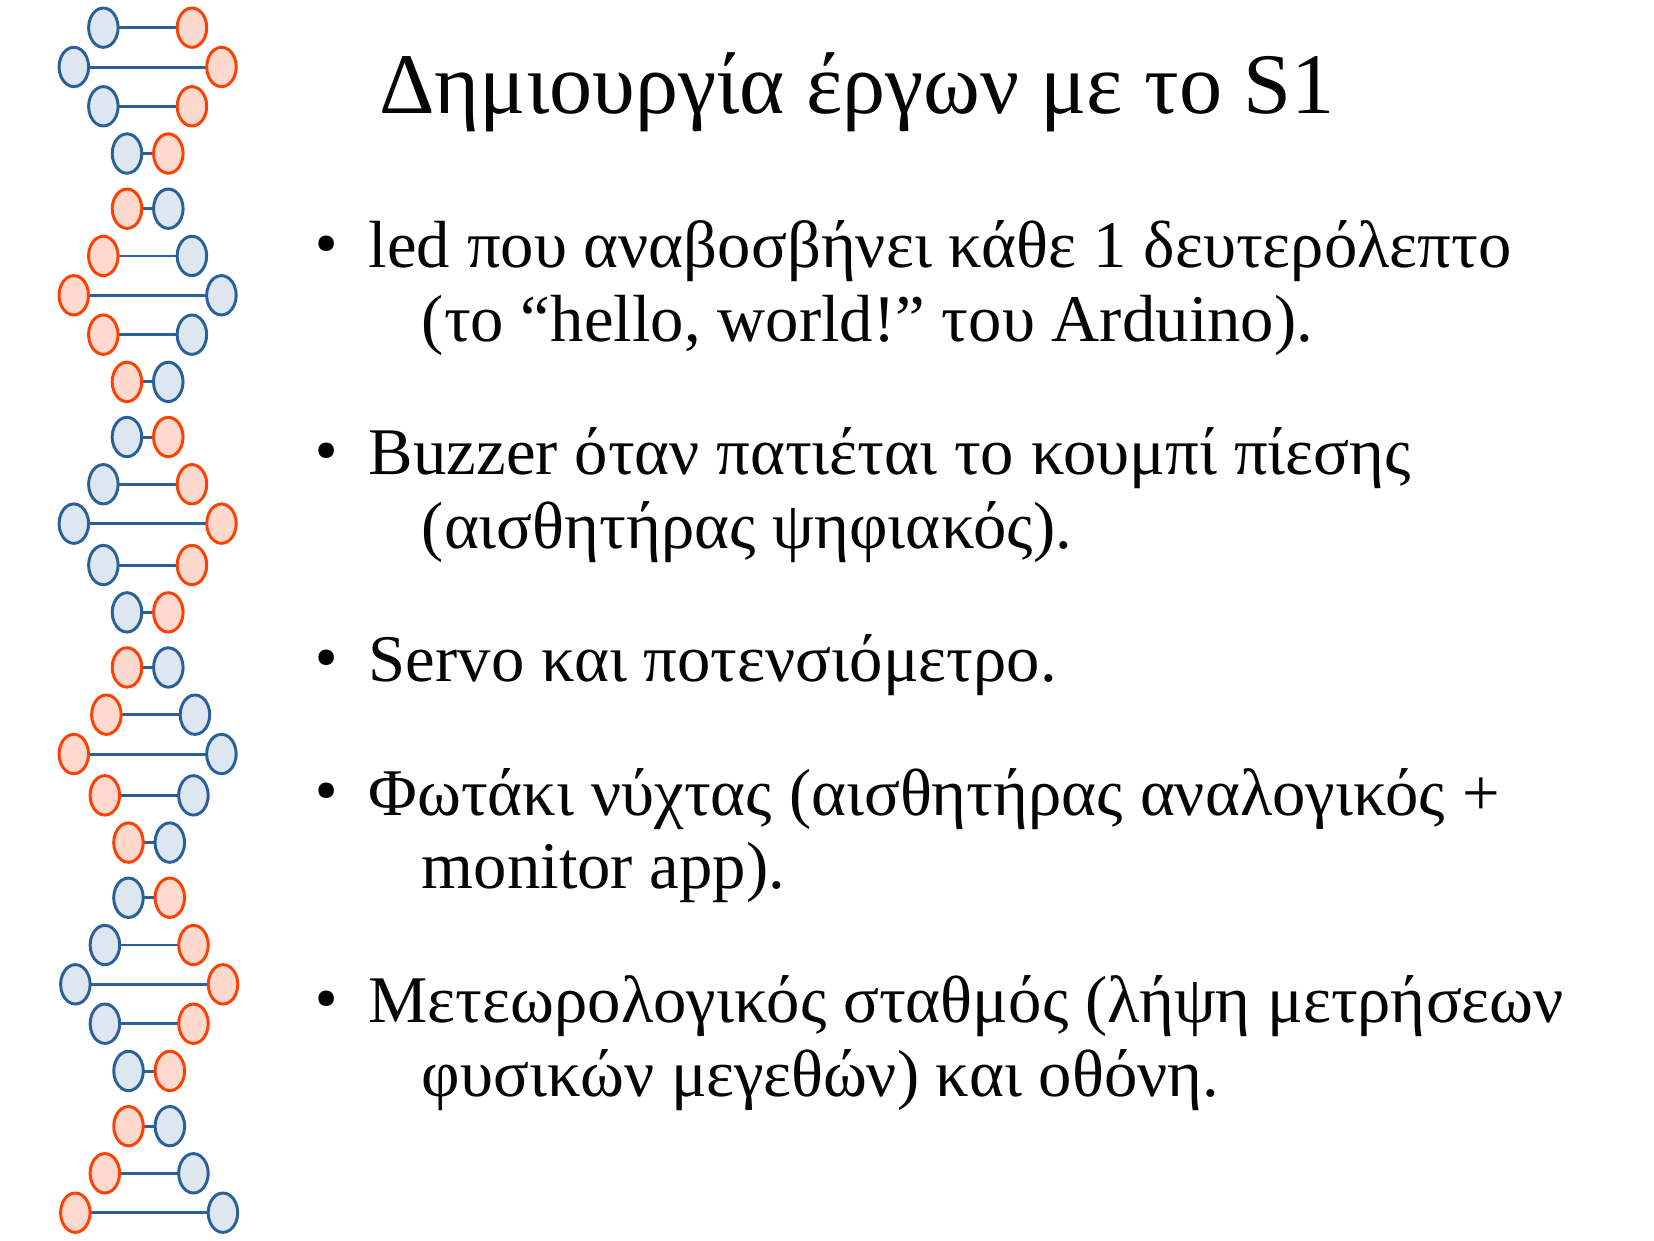

# Δημιουργία έργων με το S1
led που αναβοσβήνει κάθε 1 δευτερόλεπτο (το “hello, world!” του Arduino).
Buzzer όταν πατιέται το κουμπί πίεσης (αισθητήρας ψηφιακός).
Servo και ποτενσιόμετρο.
Φωτάκι νύχτας (αισθητήρας αναλογικός + monitor app).
Μετεωρολογικός σταθμός (λήψη μετρήσεων φυσικών μεγεθών) και οθόνη.